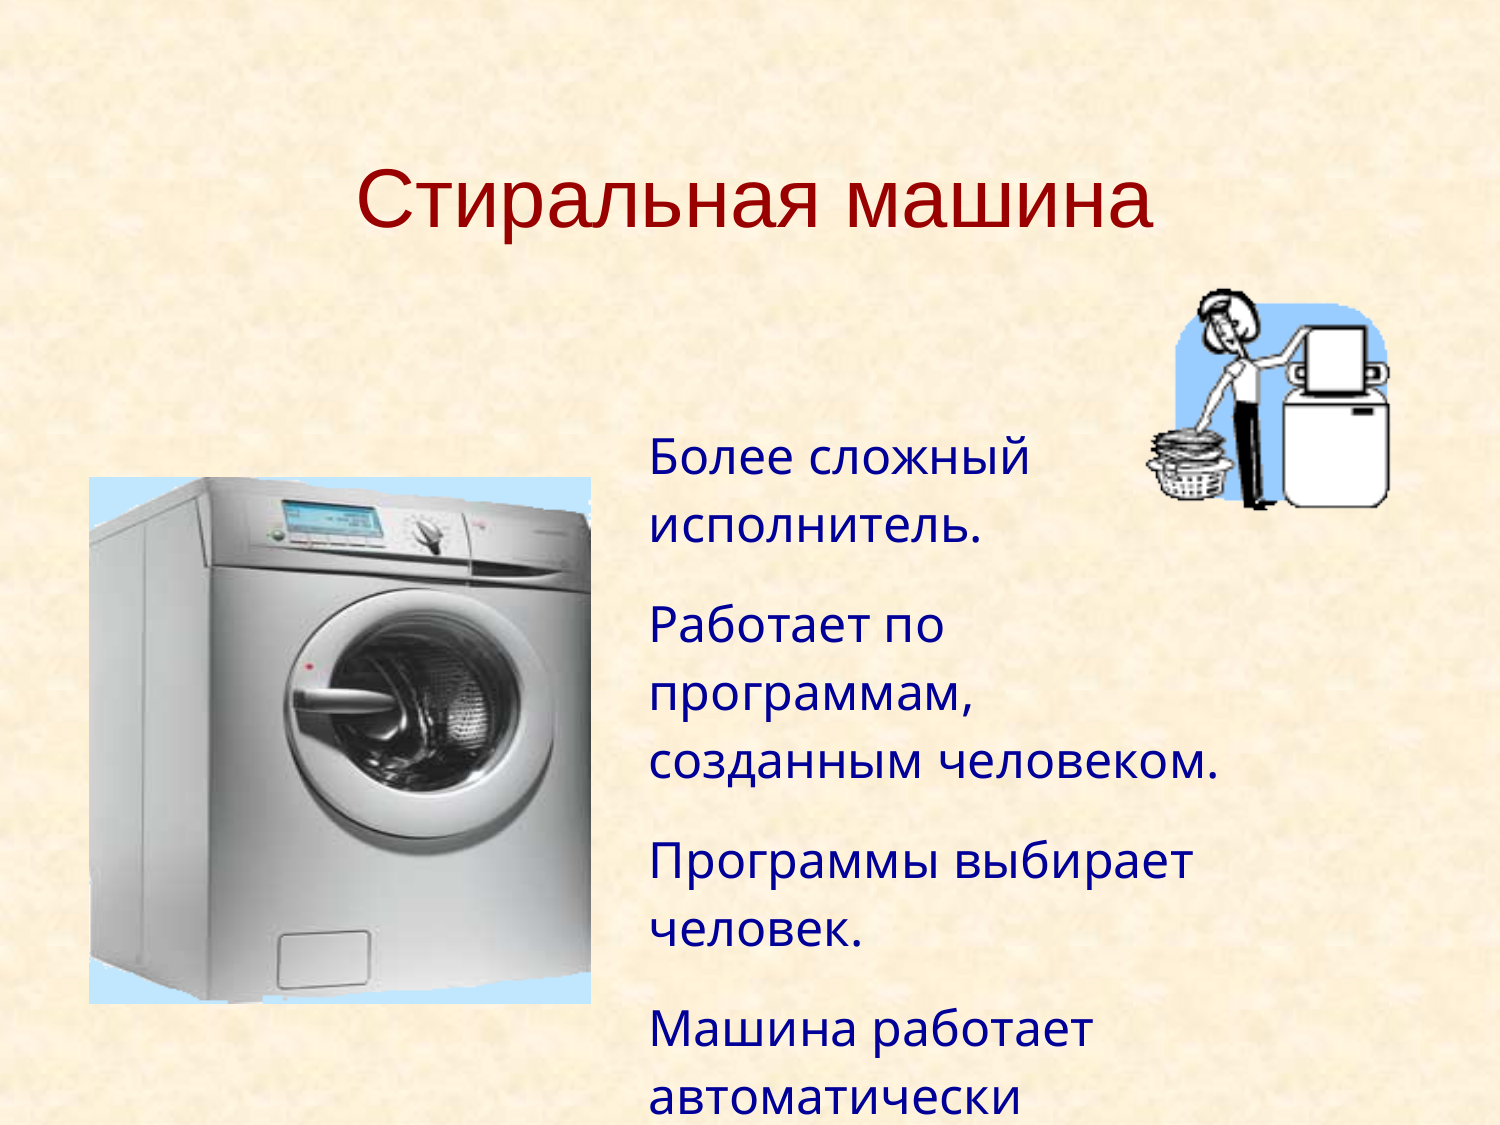

Стиральная машина
Более сложный исполнитель.
Работает по программам, созданным человеком.
Программы выбирает человек.
Машина работает автоматически